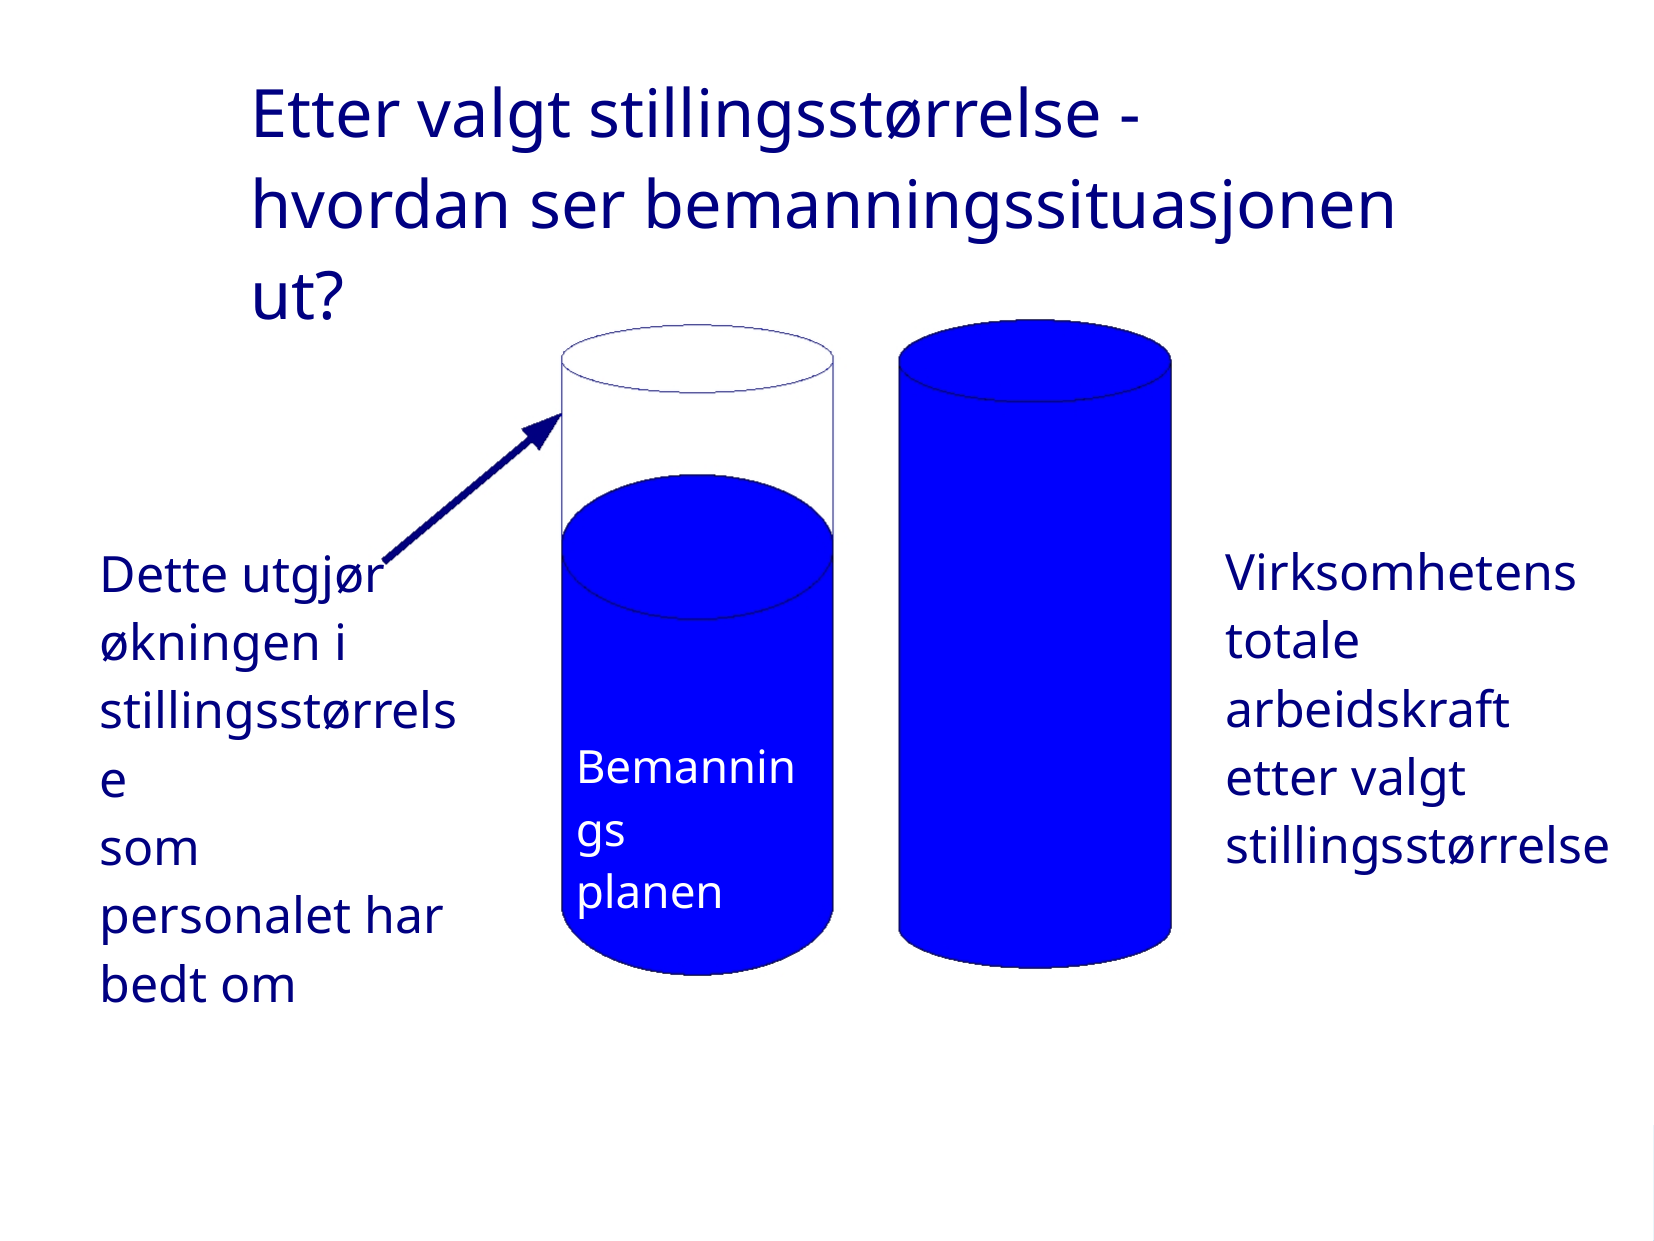

Etter valgt stillingsstørrelse -
hvordan ser bemanningssituasjonen ut?
#
Virksomhetens
totale arbeidskraft
etter valgt
stillingsstørrelse
Dette utgjør
økningen i
stillingsstørrelse
som
personalet har
bedt om
Bemannings
planen
- trivsel gjennom mangfold og flott natur